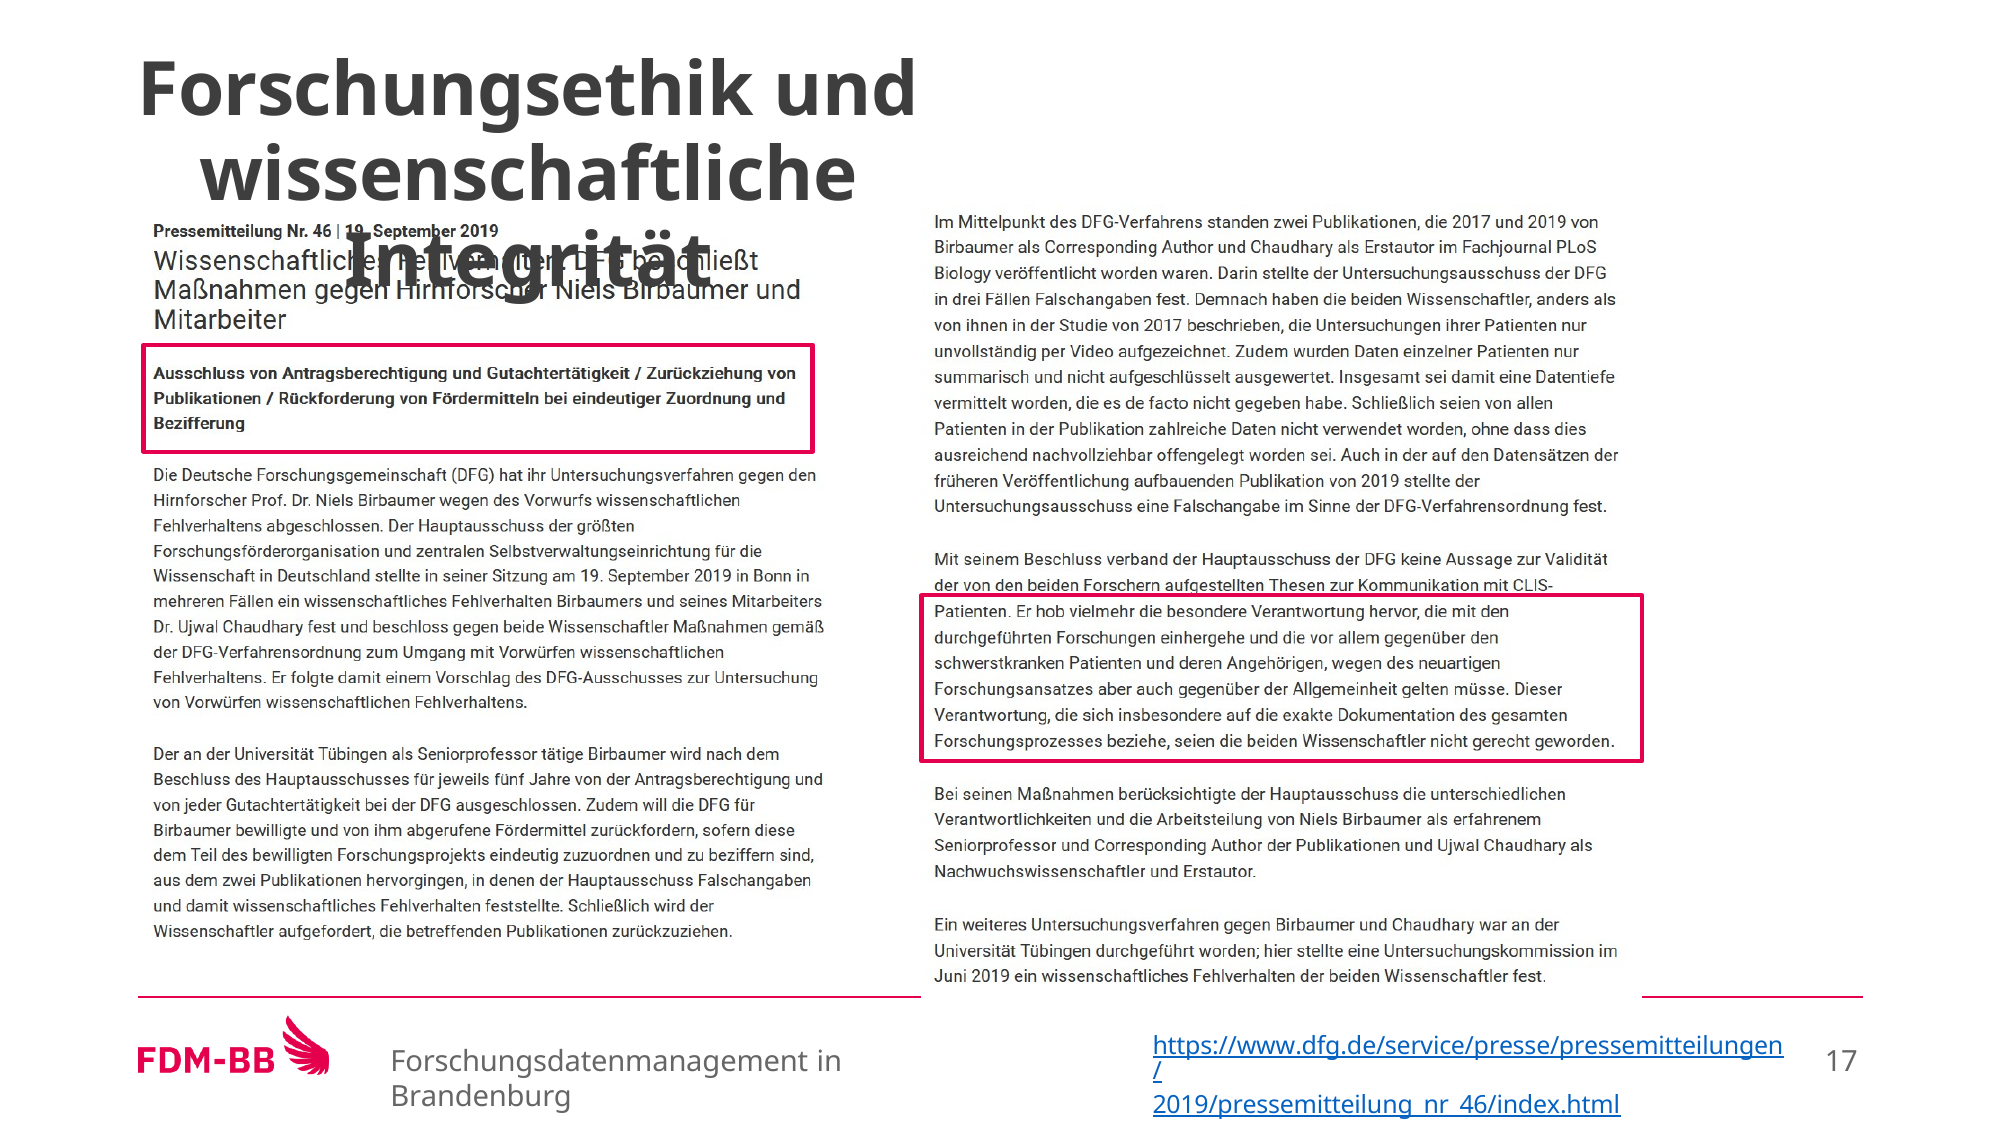

# Forschungsethik und wissenschaftliche
Integrität
https://www.dfg.de/service/presse/pressemitteilungen/
2019/pressemitteilung_nr_46/index.html
Forschungsdatenmanagement in Brandenburg
17